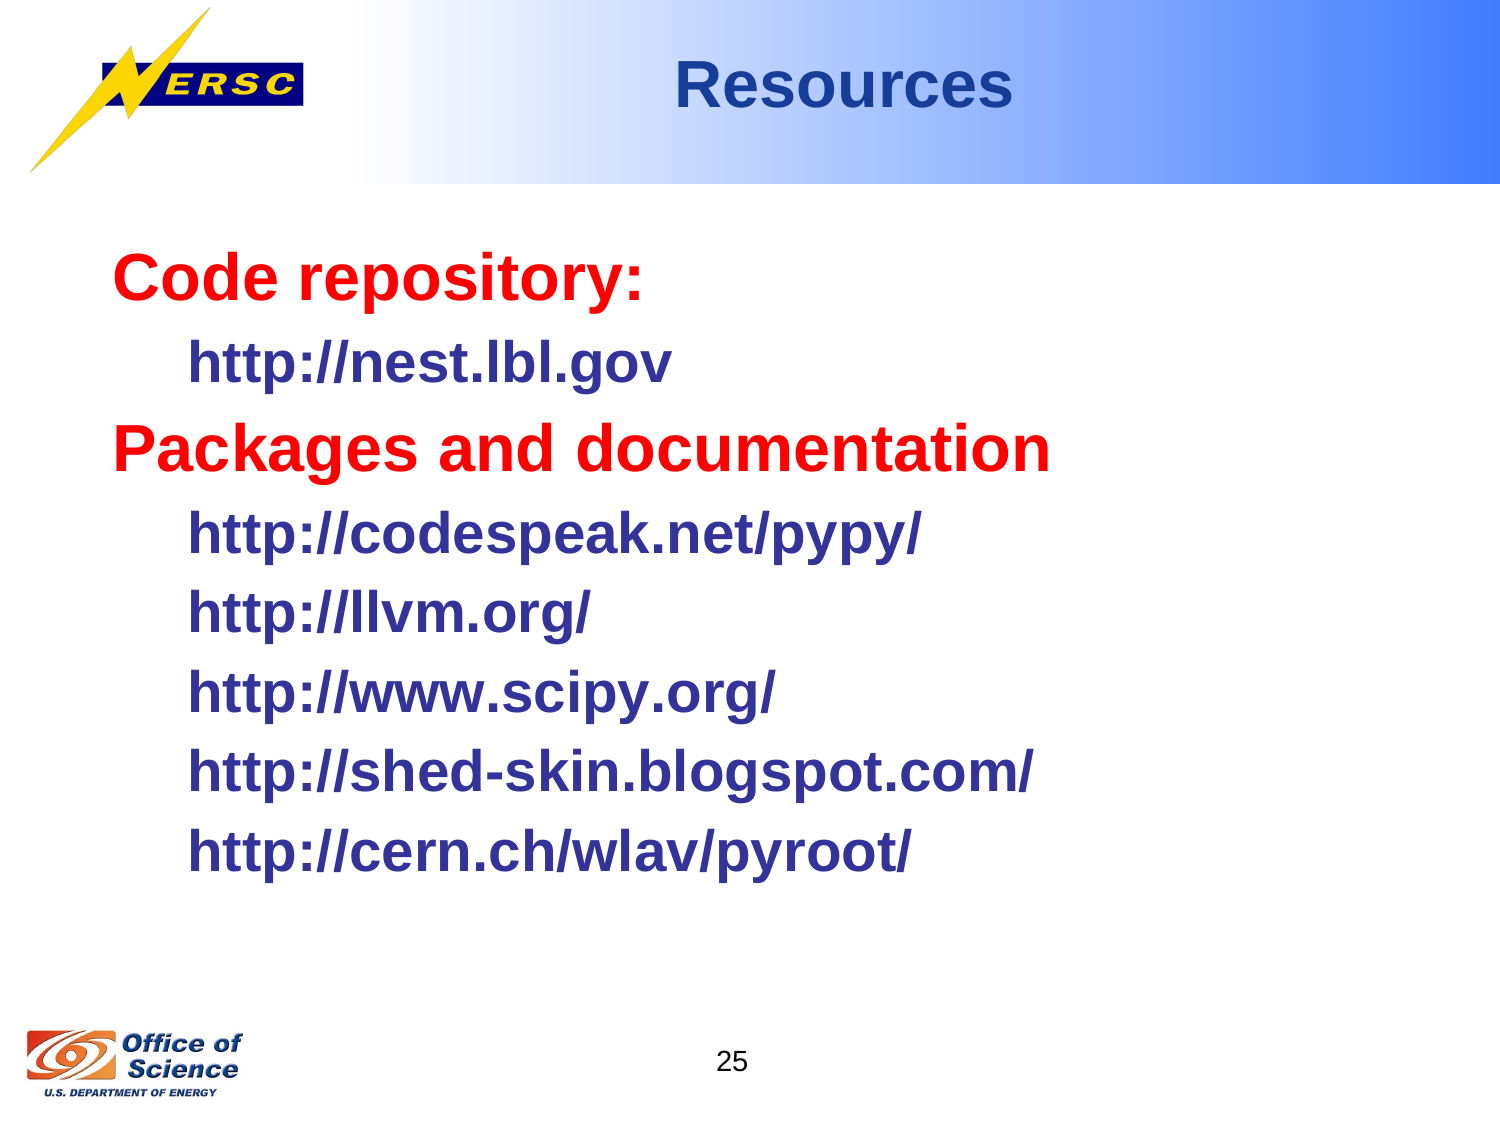

# Resources
Code repository:
http://nest.lbl.gov
Packages and documentation
http://codespeak.net/pypy/
http://llvm.org/
http://www.scipy.org/
http://shed-skin.blogspot.com/
http://cern.ch/wlav/pyroot/